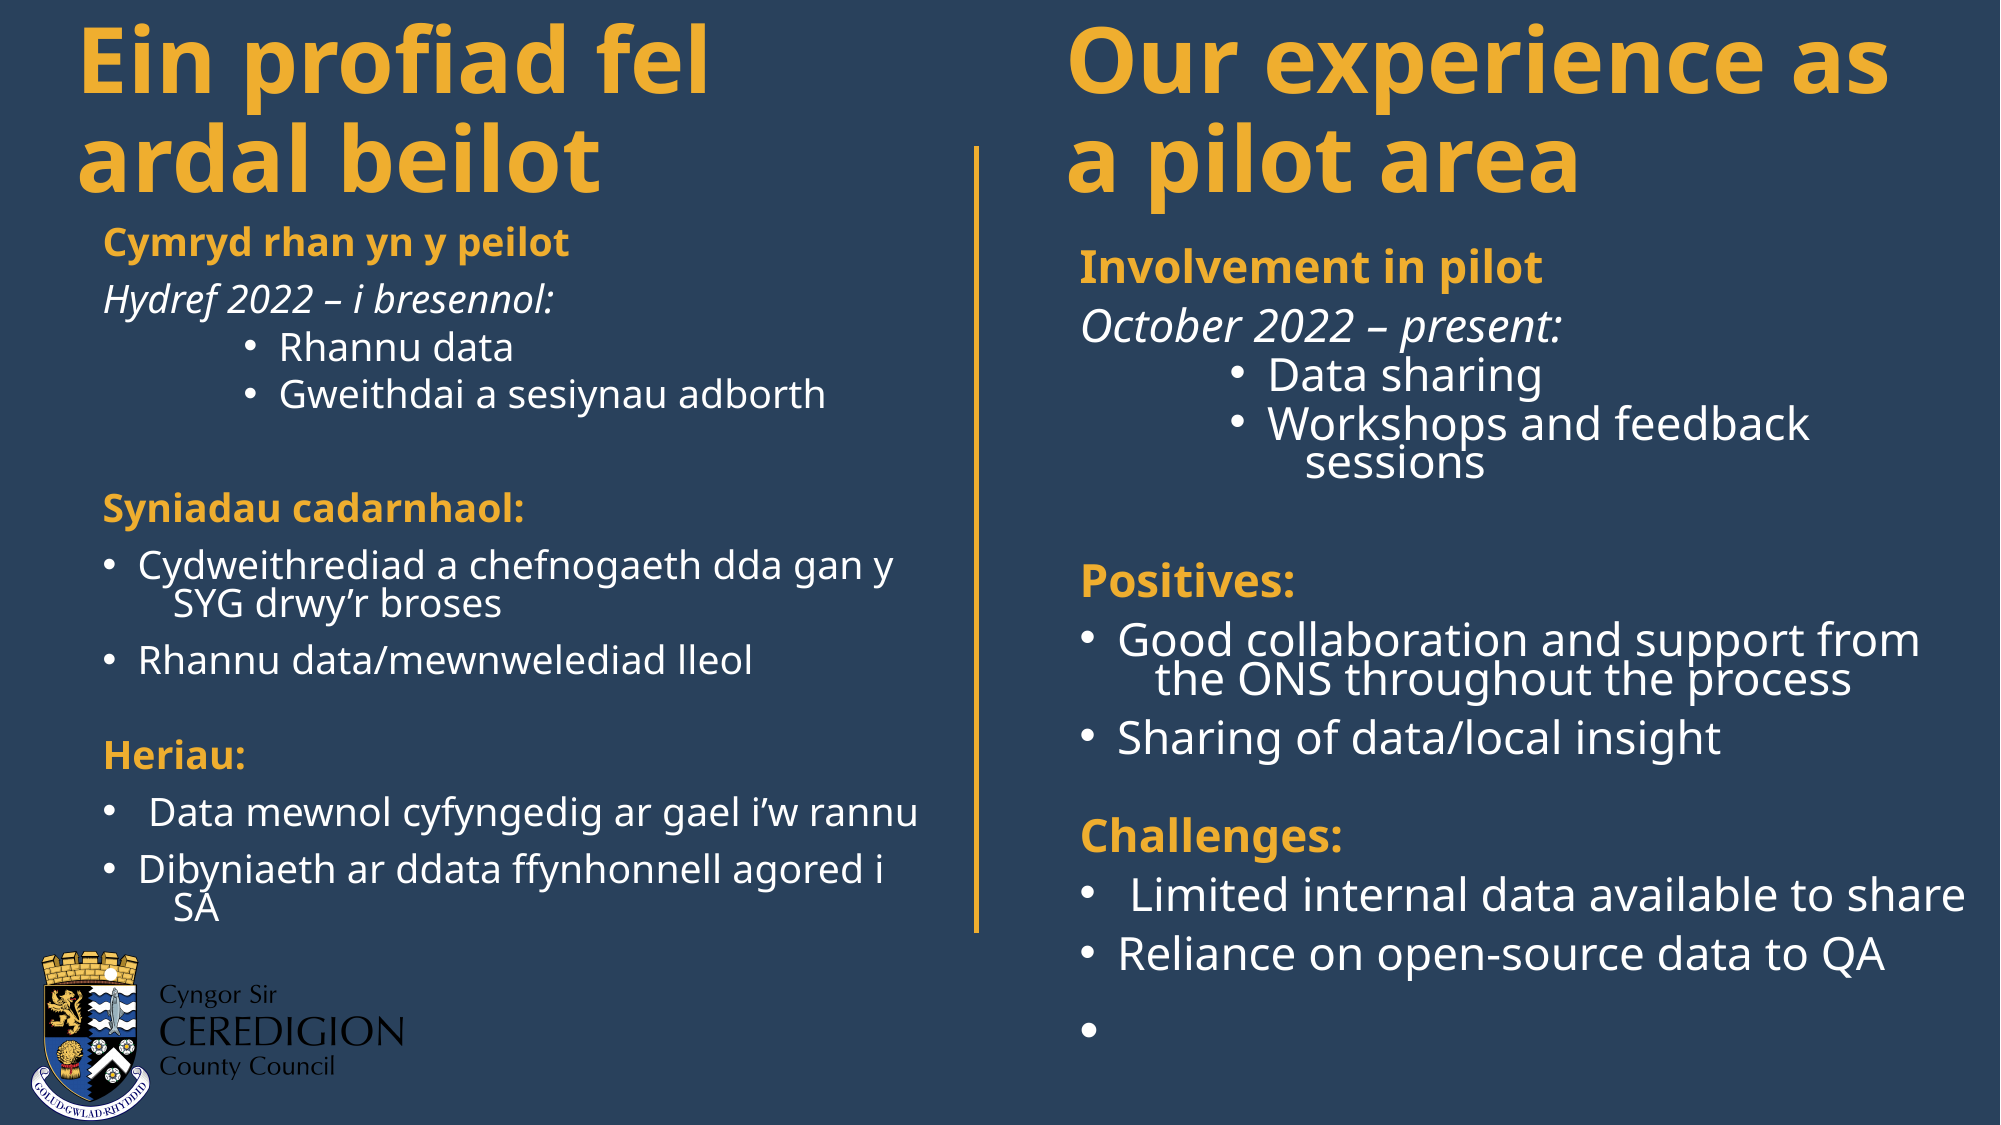

Ein profiad fel ardal beilot
Our experience as a pilot area
Cymryd rhan yn y peilot
Hydref 2022 – i bresennol:
Rhannu data
Gweithdai a sesiynau adborth
Syniadau cadarnhaol:
Cydweithrediad a chefnogaeth dda gan y SYG drwy’r broses
Rhannu data/mewnwelediad lleol
Heriau:
 Data mewnol cyfyngedig ar gael i’w rannu
Dibyniaeth ar ddata ffynhonnell agored i SA
# Involvement in pilot
October 2022 – present:
Data sharing
Workshops and feedback sessions
Positives:
Good collaboration and support from the ONS throughout the process
Sharing of data/local insight
Challenges:
 Limited internal data available to share
Reliance on open-source data to QA